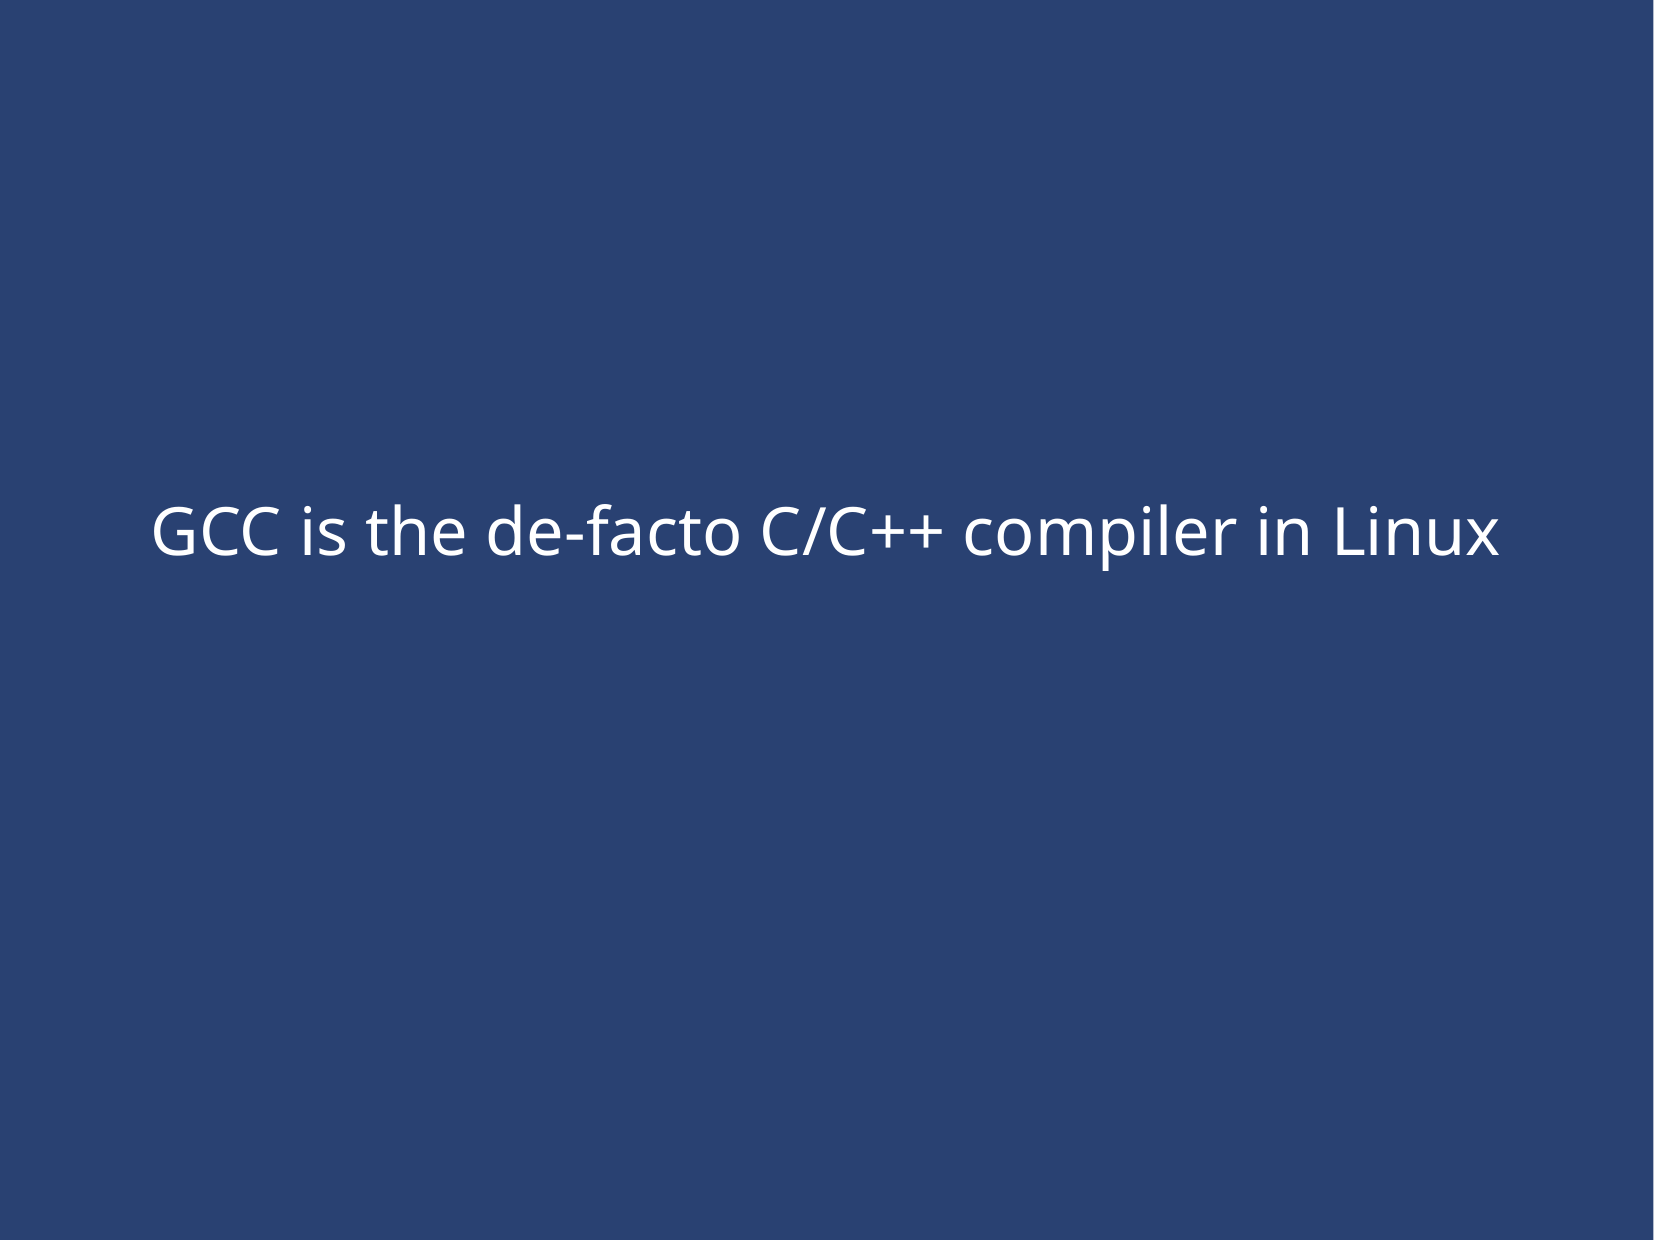

# GCC is the de-facto C/C++ compiler in Linux